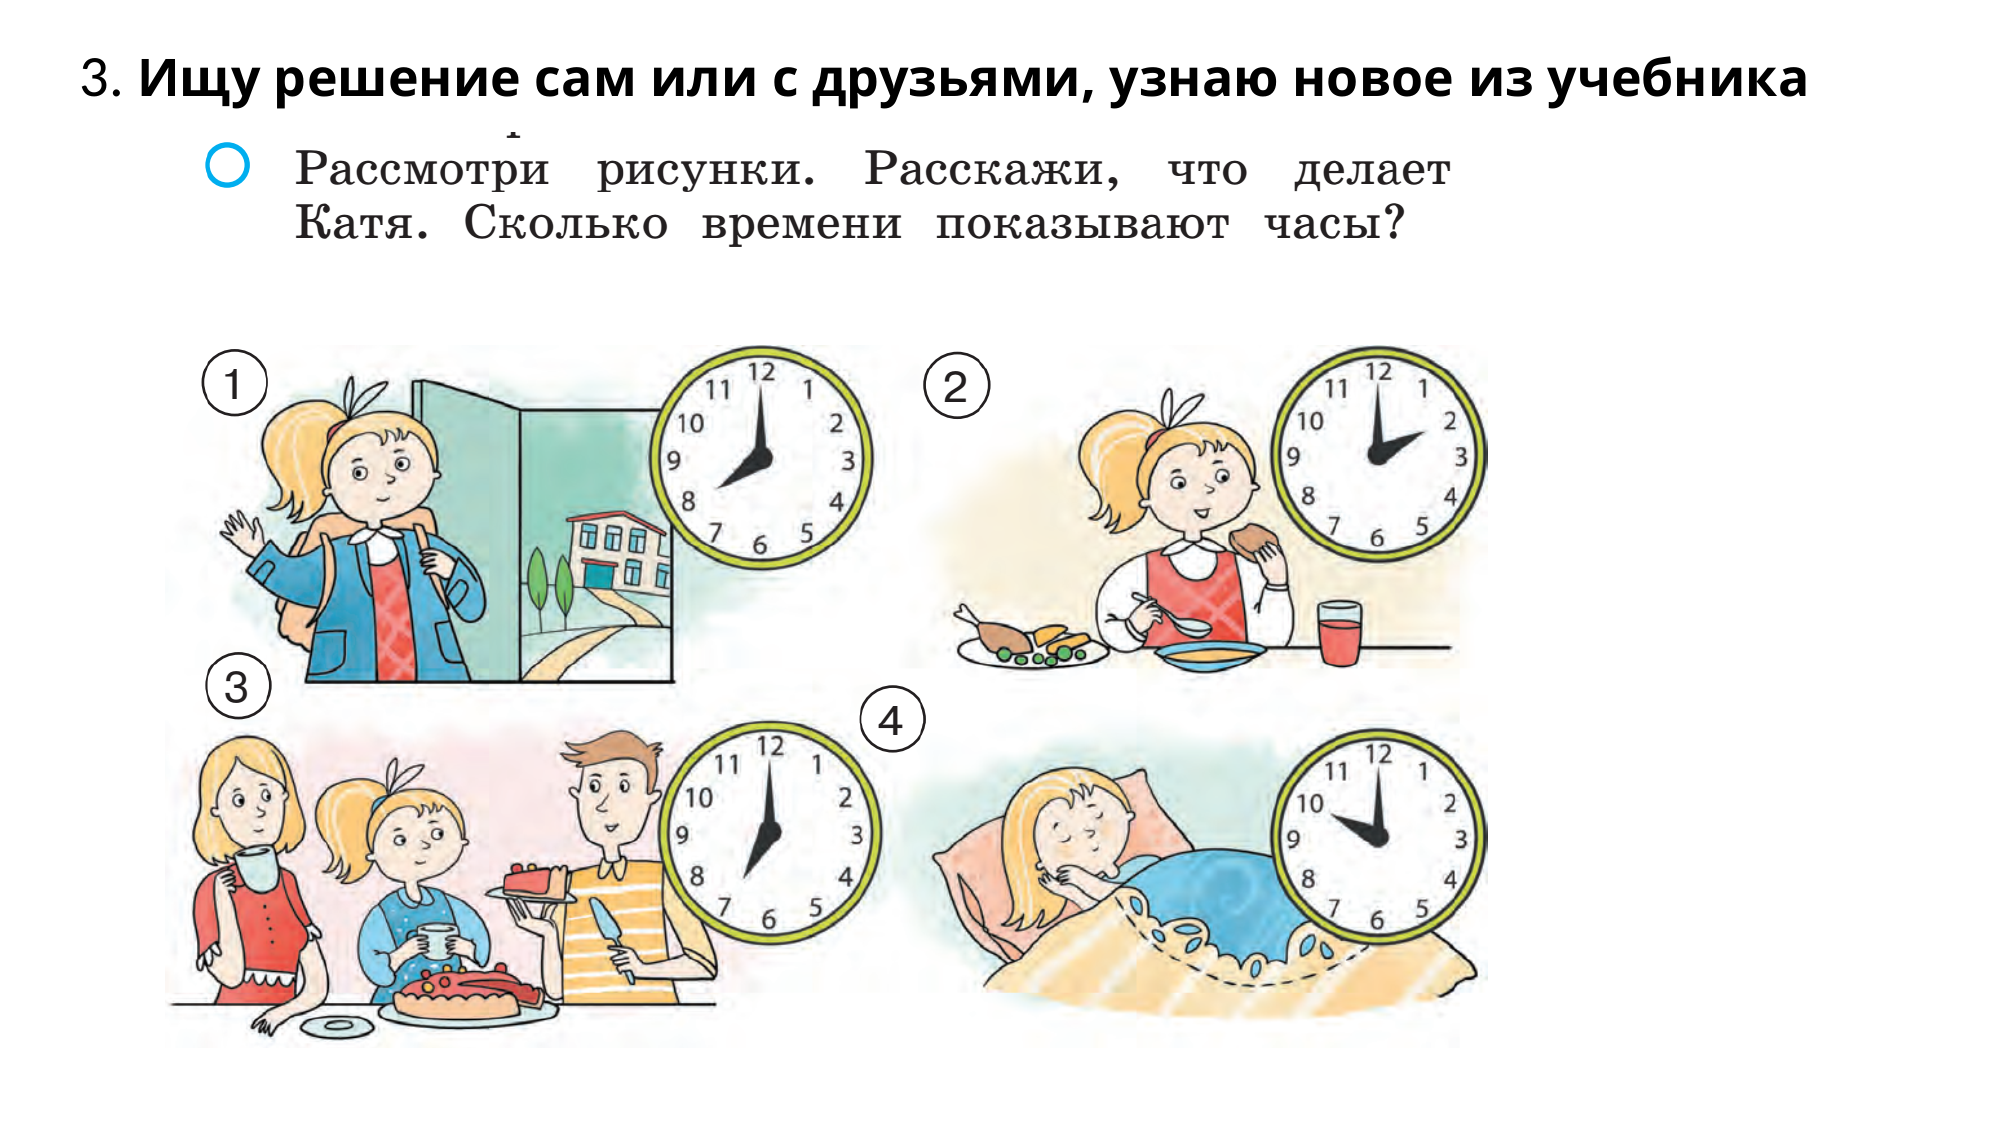

# 3. Ищу решение сам или с друзьями, узнаю новое из учебника